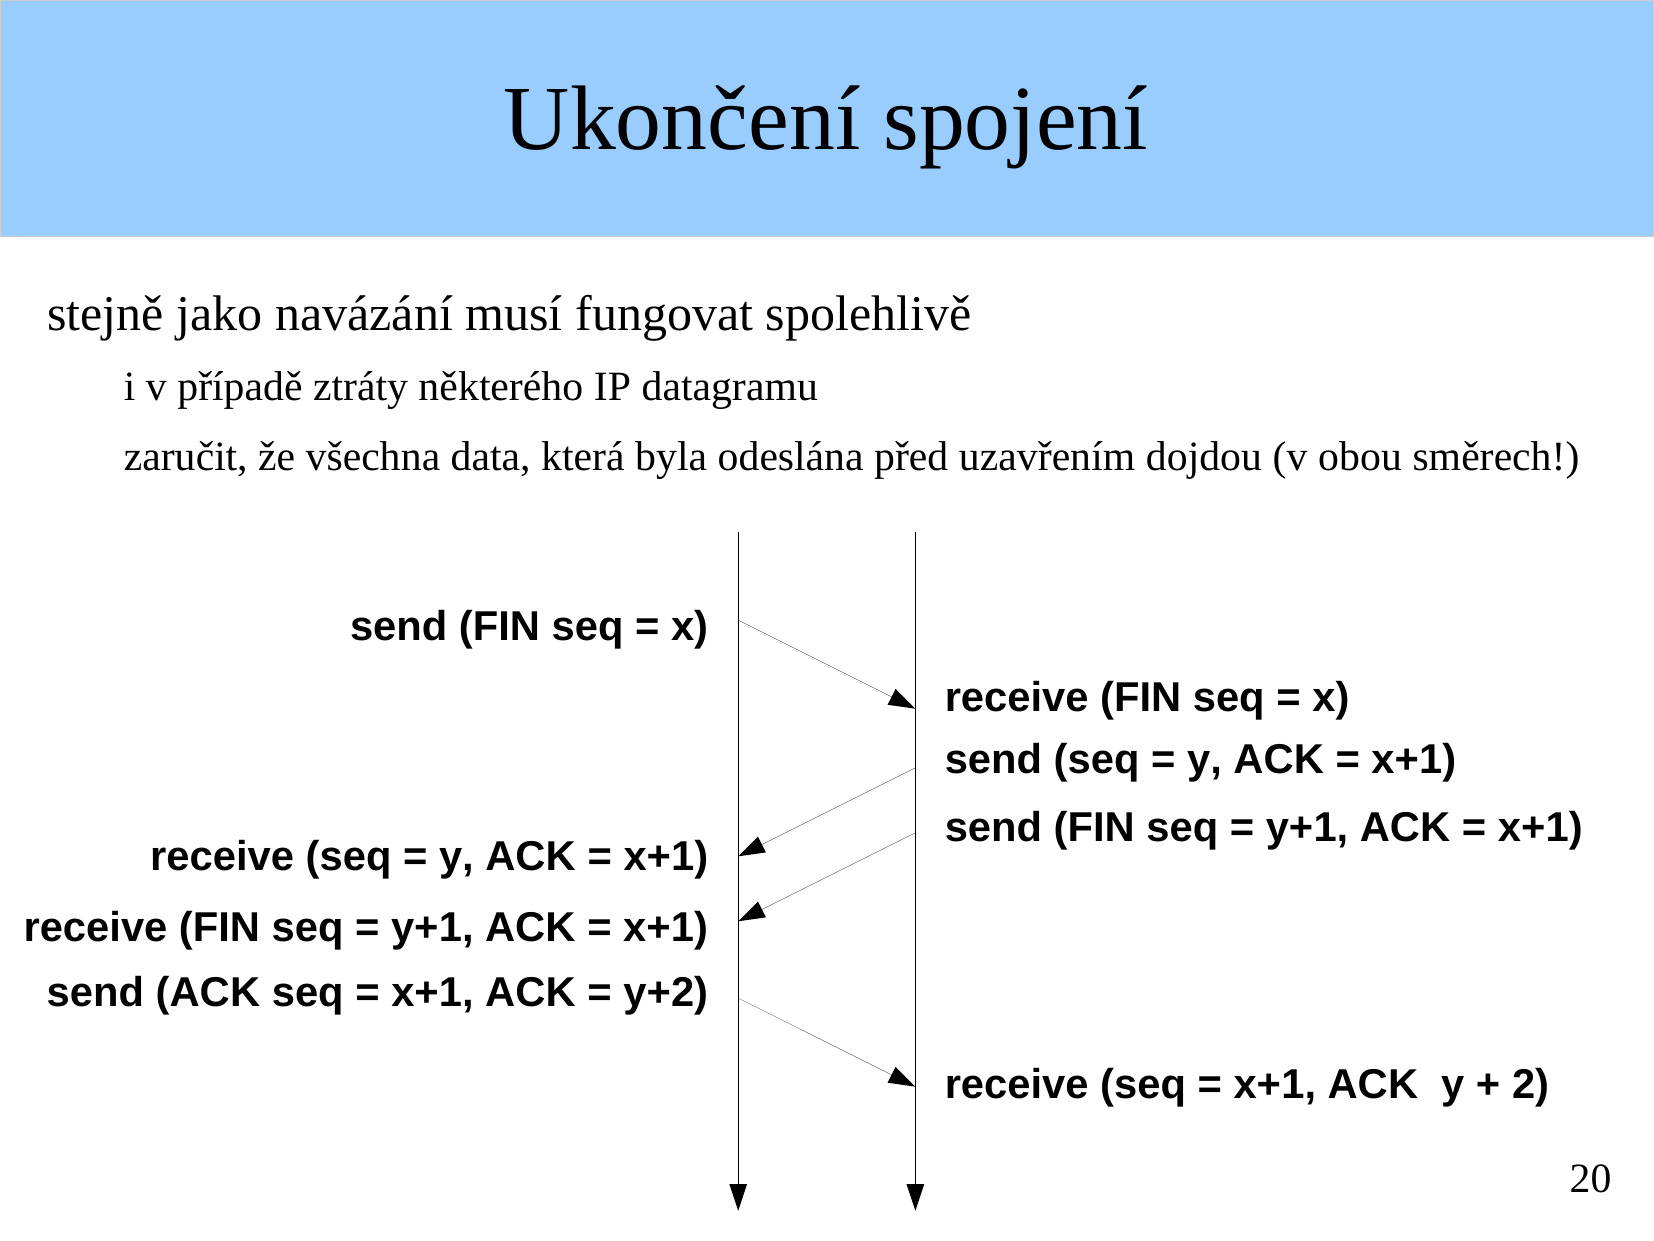

# Ukončení spojení
stejně jako navázání musí fungovat spolehlivě
i v případě ztráty některého IP datagramu
zaručit, že všechna data, která byla odeslána před uzavřením dojdou (v obou směrech!)
send (FIN seq = x)
receive (FIN seq = x)
send (seq = y, ACK = x+1)
send (FIN seq = y+1, ACK = x+1)
receive (seq = y, ACK = x+1)
receive (FIN seq = y+1, ACK = x+1)
send (ACK seq = x+1, ACK = y+2)
receive (seq = x+1, ACK y + 2)